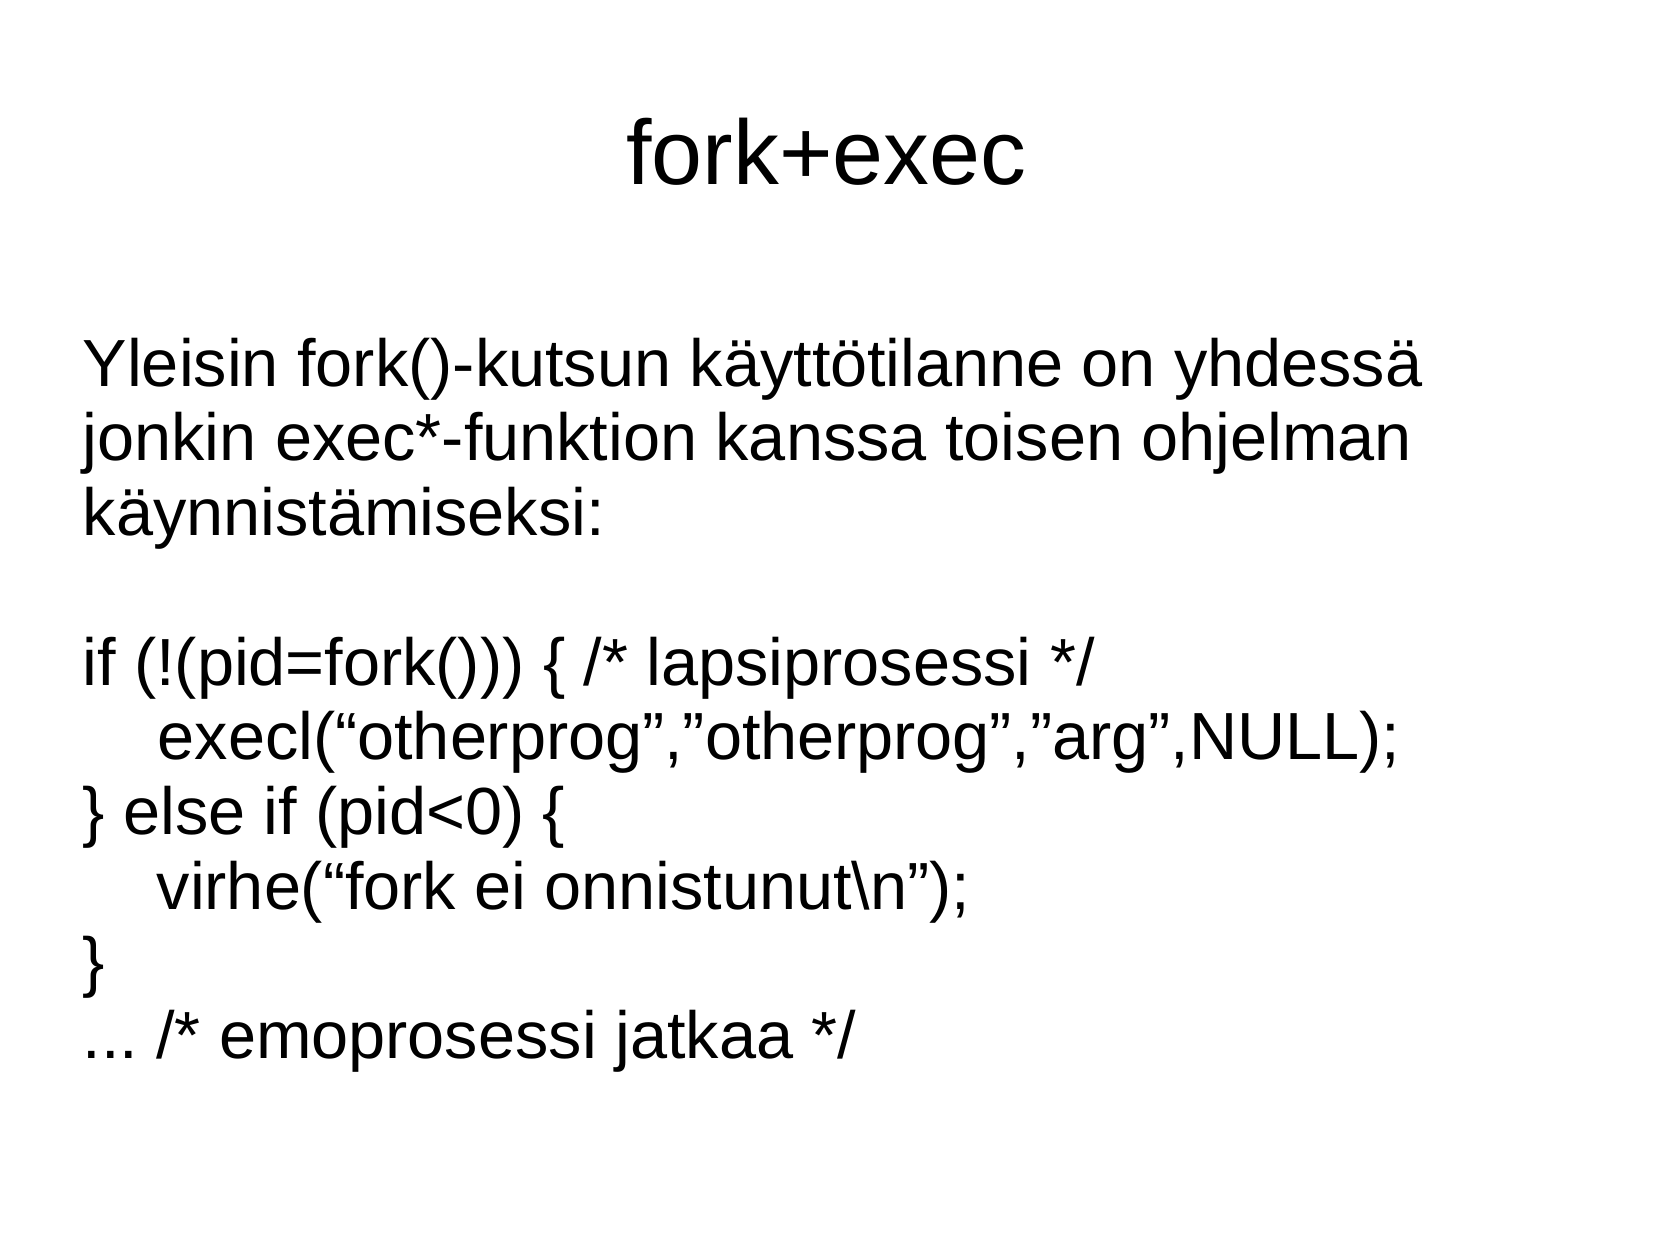

# fork+exec
Yleisin fork()-kutsun käyttötilanne on yhdessä jonkin exec*-funktion kanssa toisen ohjelman käynnistämiseksi:
if (!(pid=fork())) { /* lapsiprosessi */
	execl(“otherprog”,”otherprog”,”arg”,NULL);
} else if (pid<0) {
 virhe(“fork ei onnistunut\n”);
}
... /* emoprosessi jatkaa */